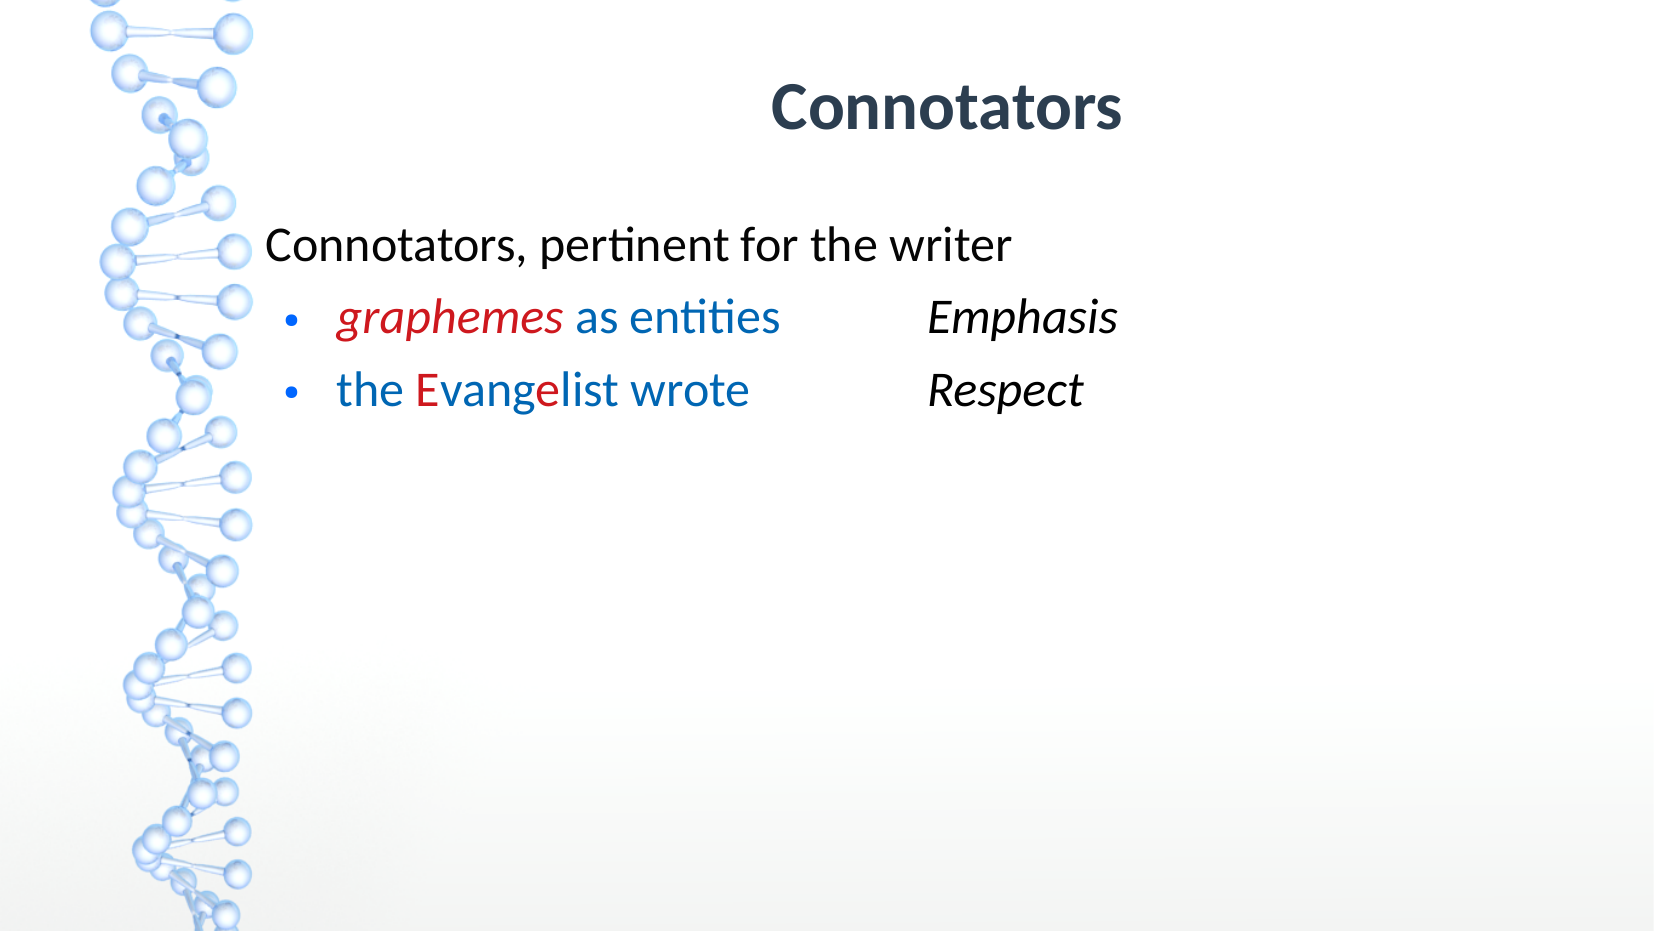

Connotators
# Connotators, pertinent for the writer
graphemes as entities		Emphasis
the Evangelist wrote			Respect